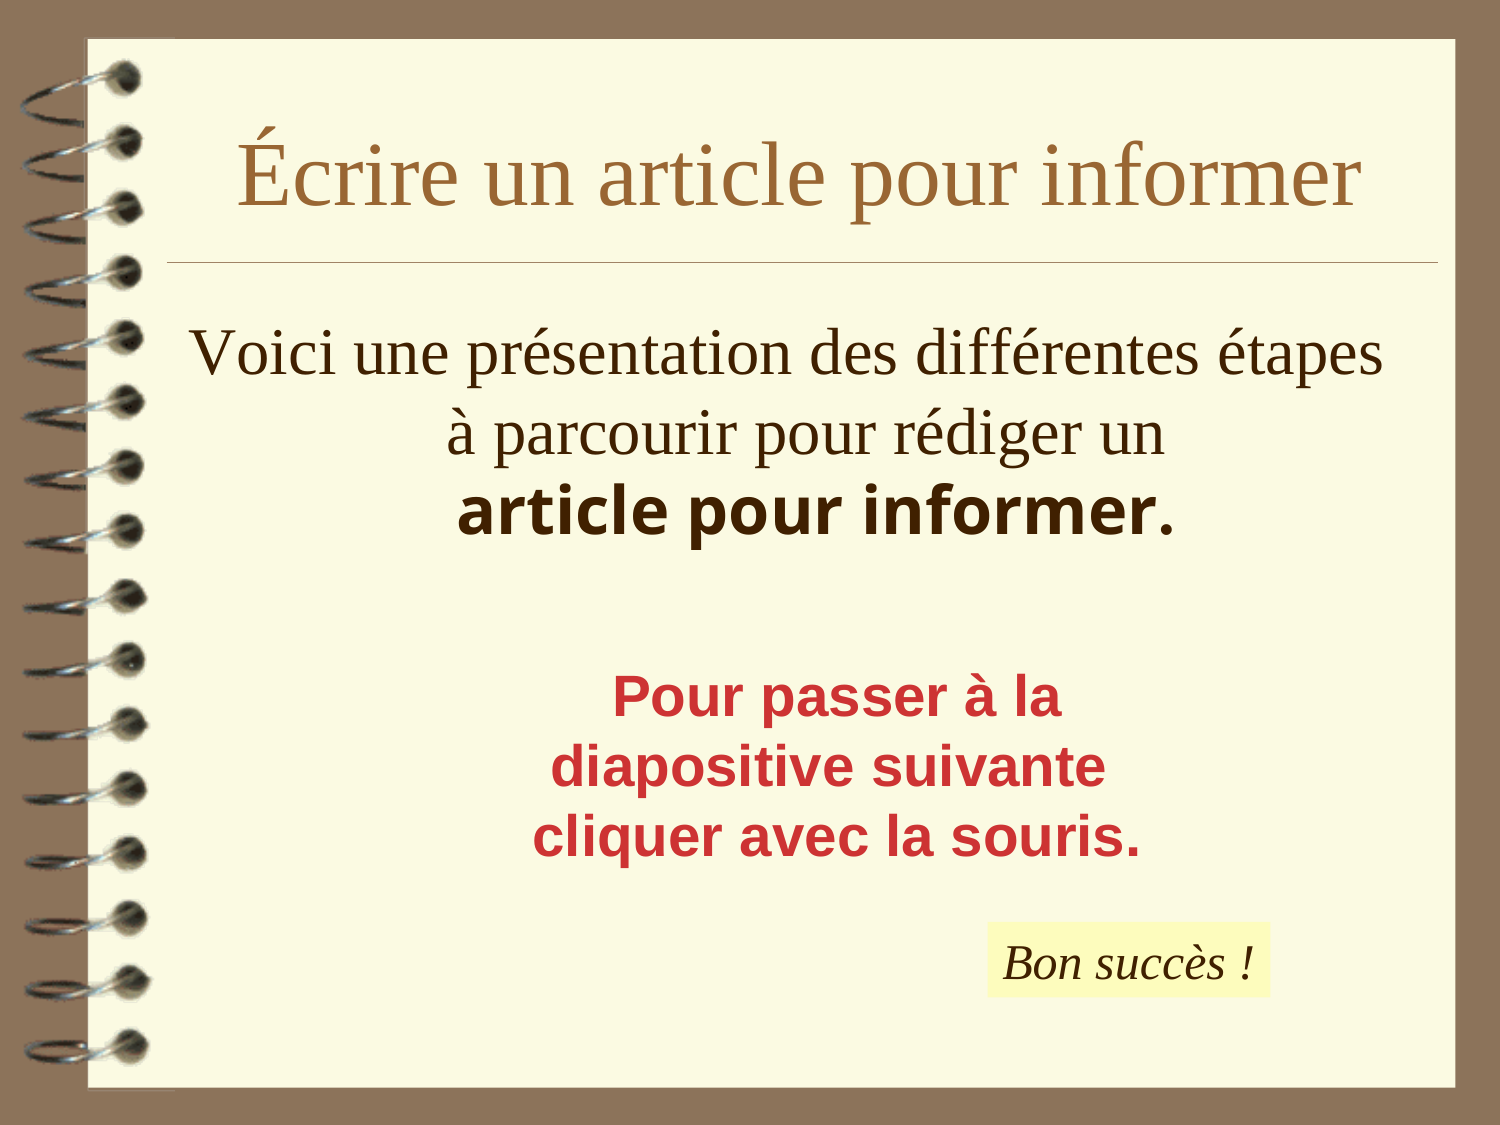

Écrire un article pour informer
# Voici une présentation des différentes étapes à parcourir pour rédiger un article pour informer.
Pour passer à la diapositive suivante
cliquer avec la souris.
Bon succès !